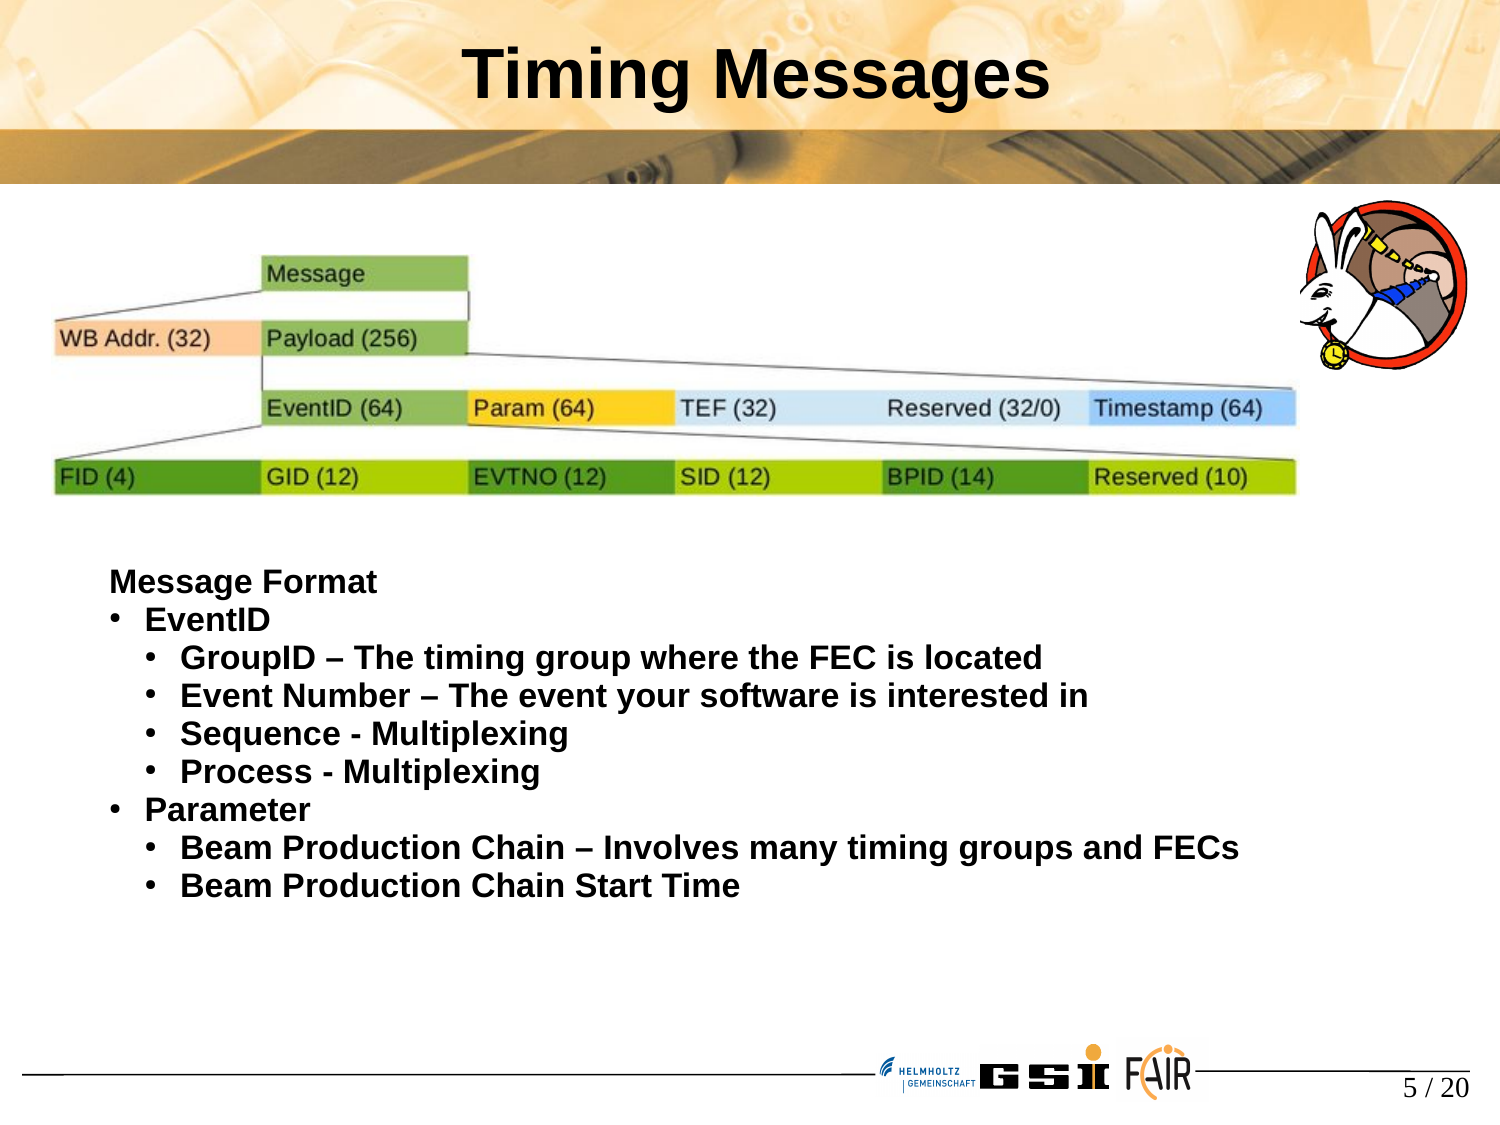

# Timing Messages
Message Format
EventID
GroupID – The timing group where the FEC is located
Event Number – The event your software is interested in
Sequence - Multiplexing
Process - Multiplexing
Parameter
Beam Production Chain – Involves many timing groups and FECs
Beam Production Chain Start Time
5